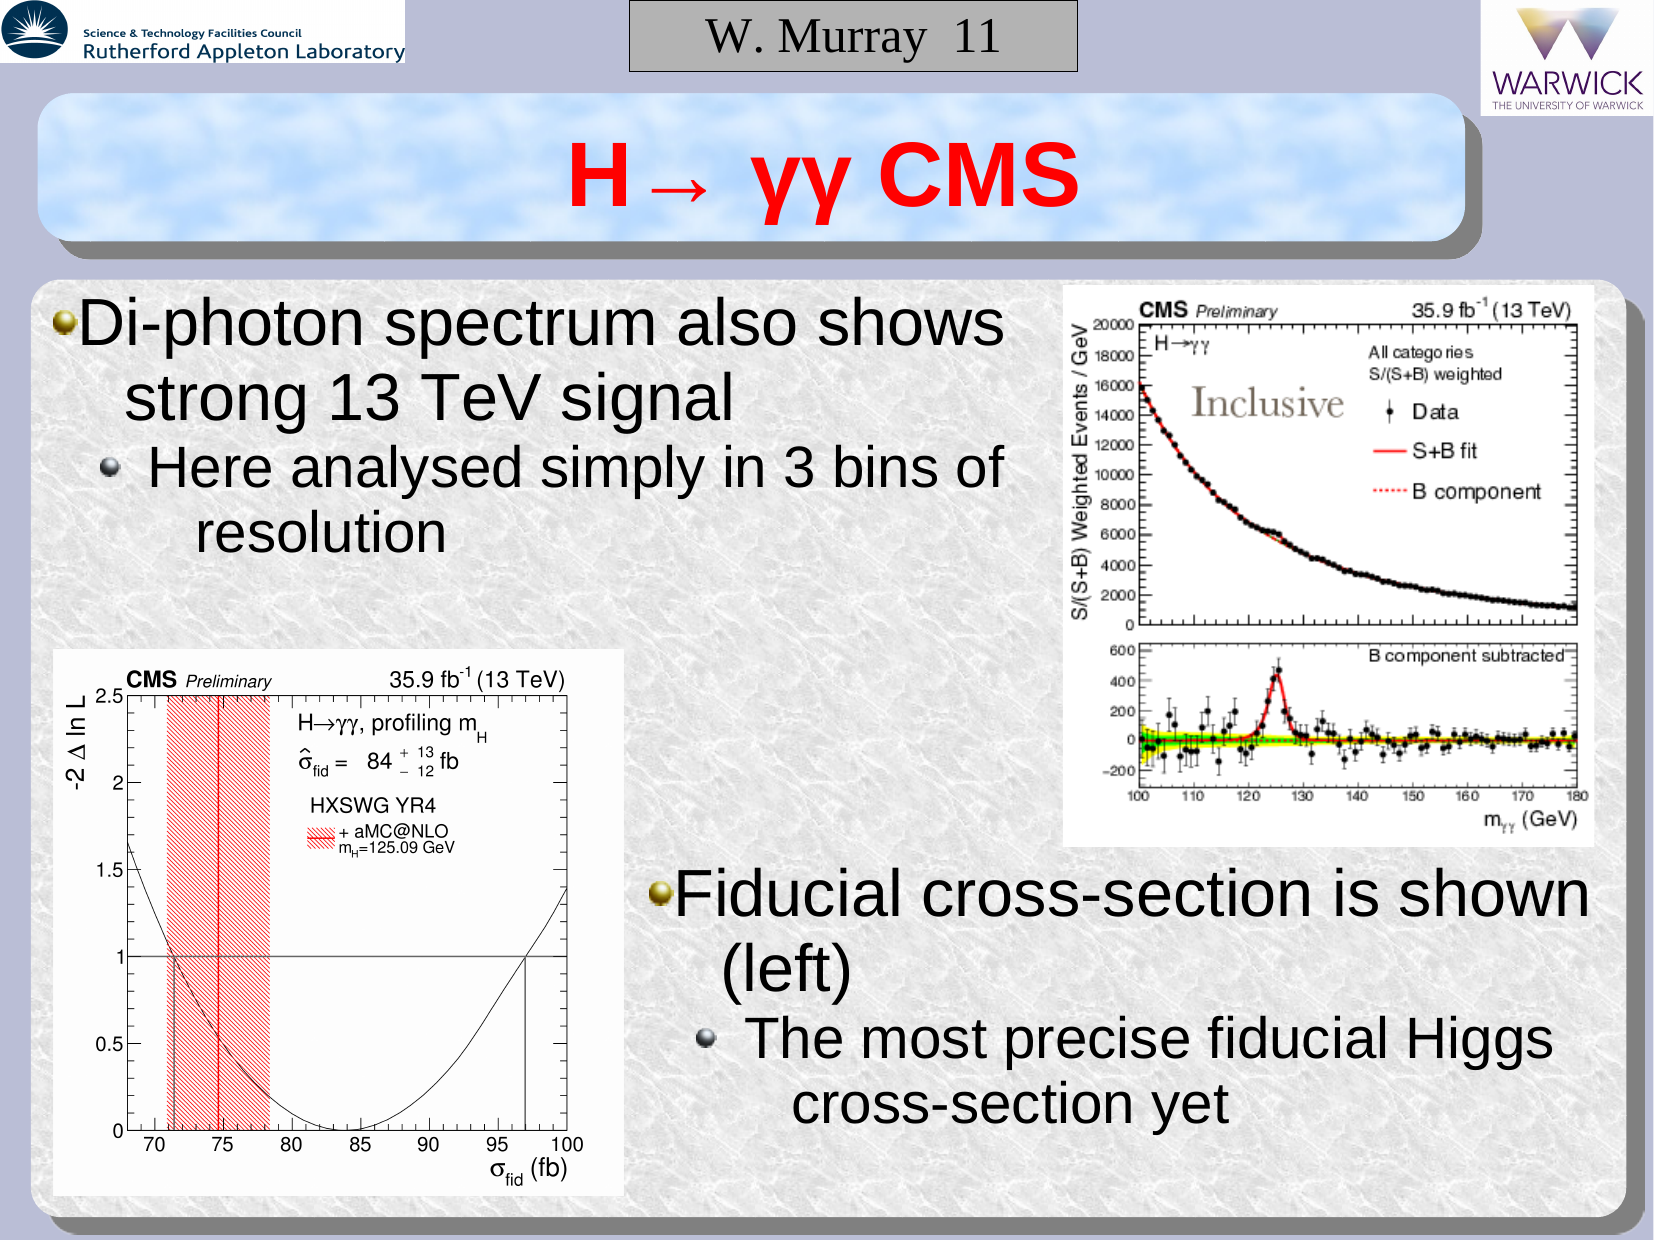

# H→ γγ CMS
Di-photon spectrum also shows strong 13 TeV signal
Here analysed simply in 3 bins of resolution
Fiducial cross-section is shown (left)
The most precise fiducial Higgs cross-section yet